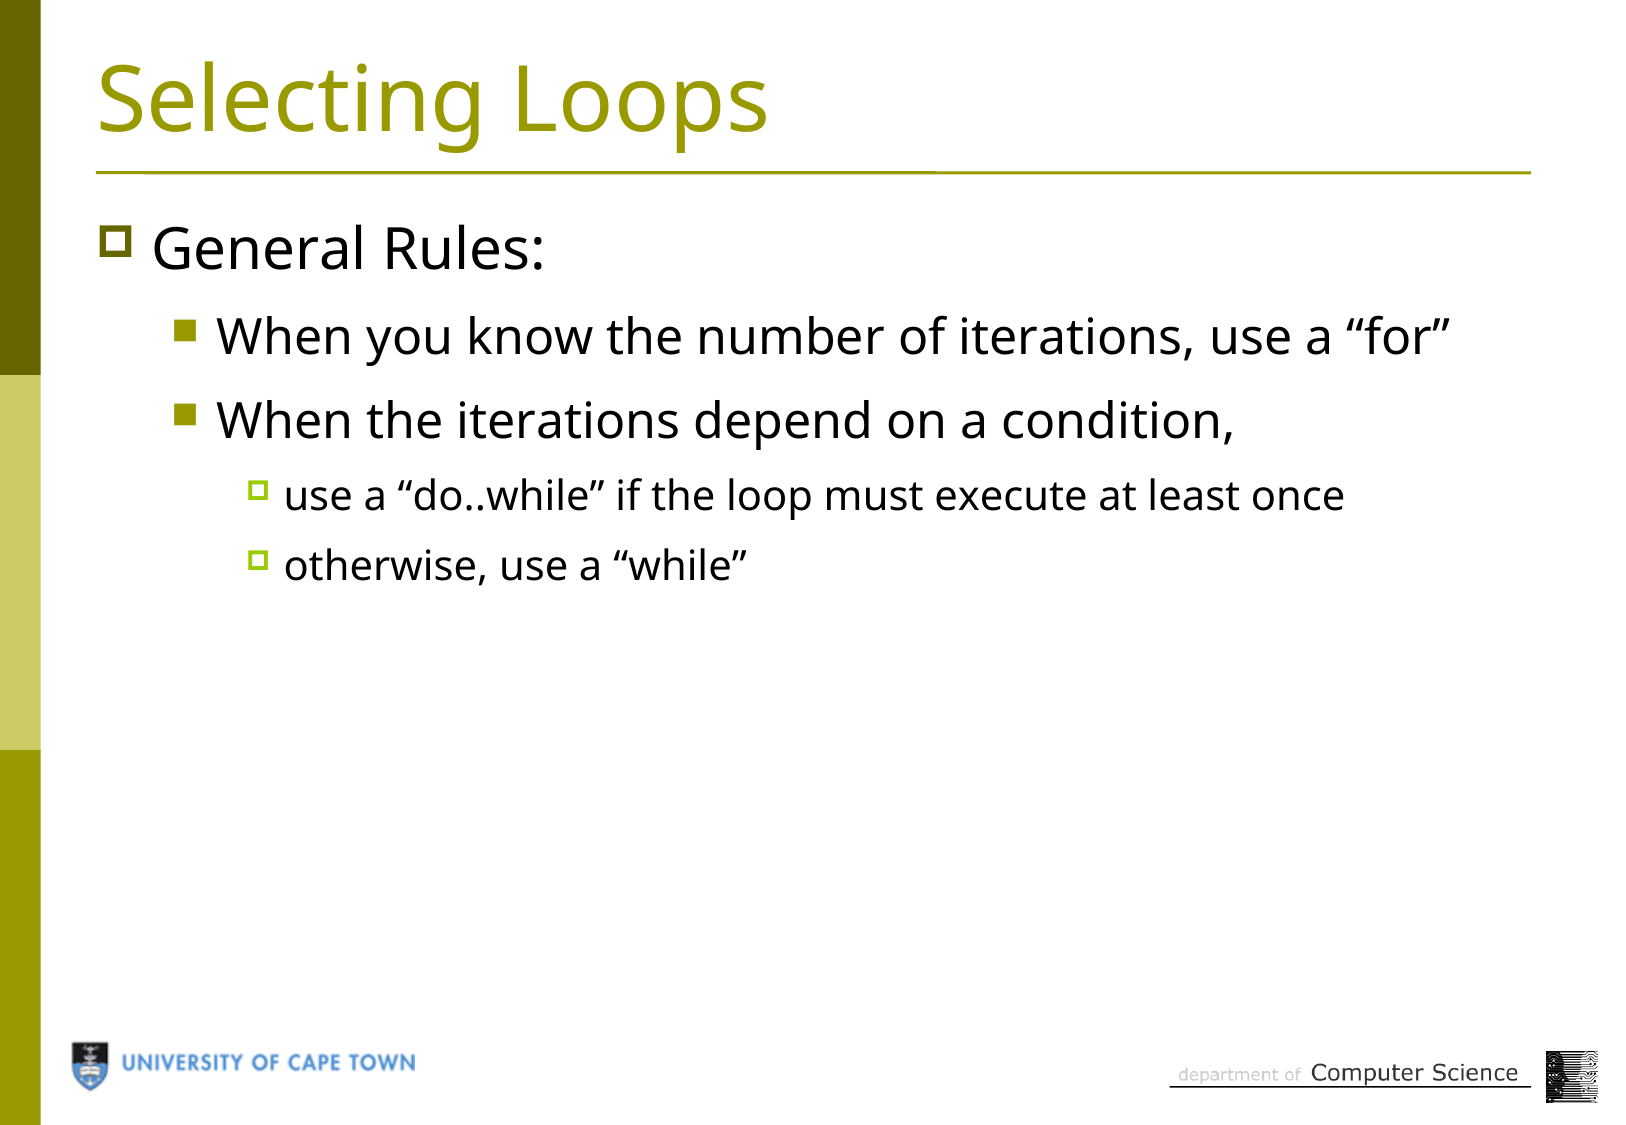

# Selecting Loops
General Rules:
When you know the number of iterations, use a “for”
When the iterations depend on a condition,
use a “do..while” if the loop must execute at least once
otherwise, use a “while”